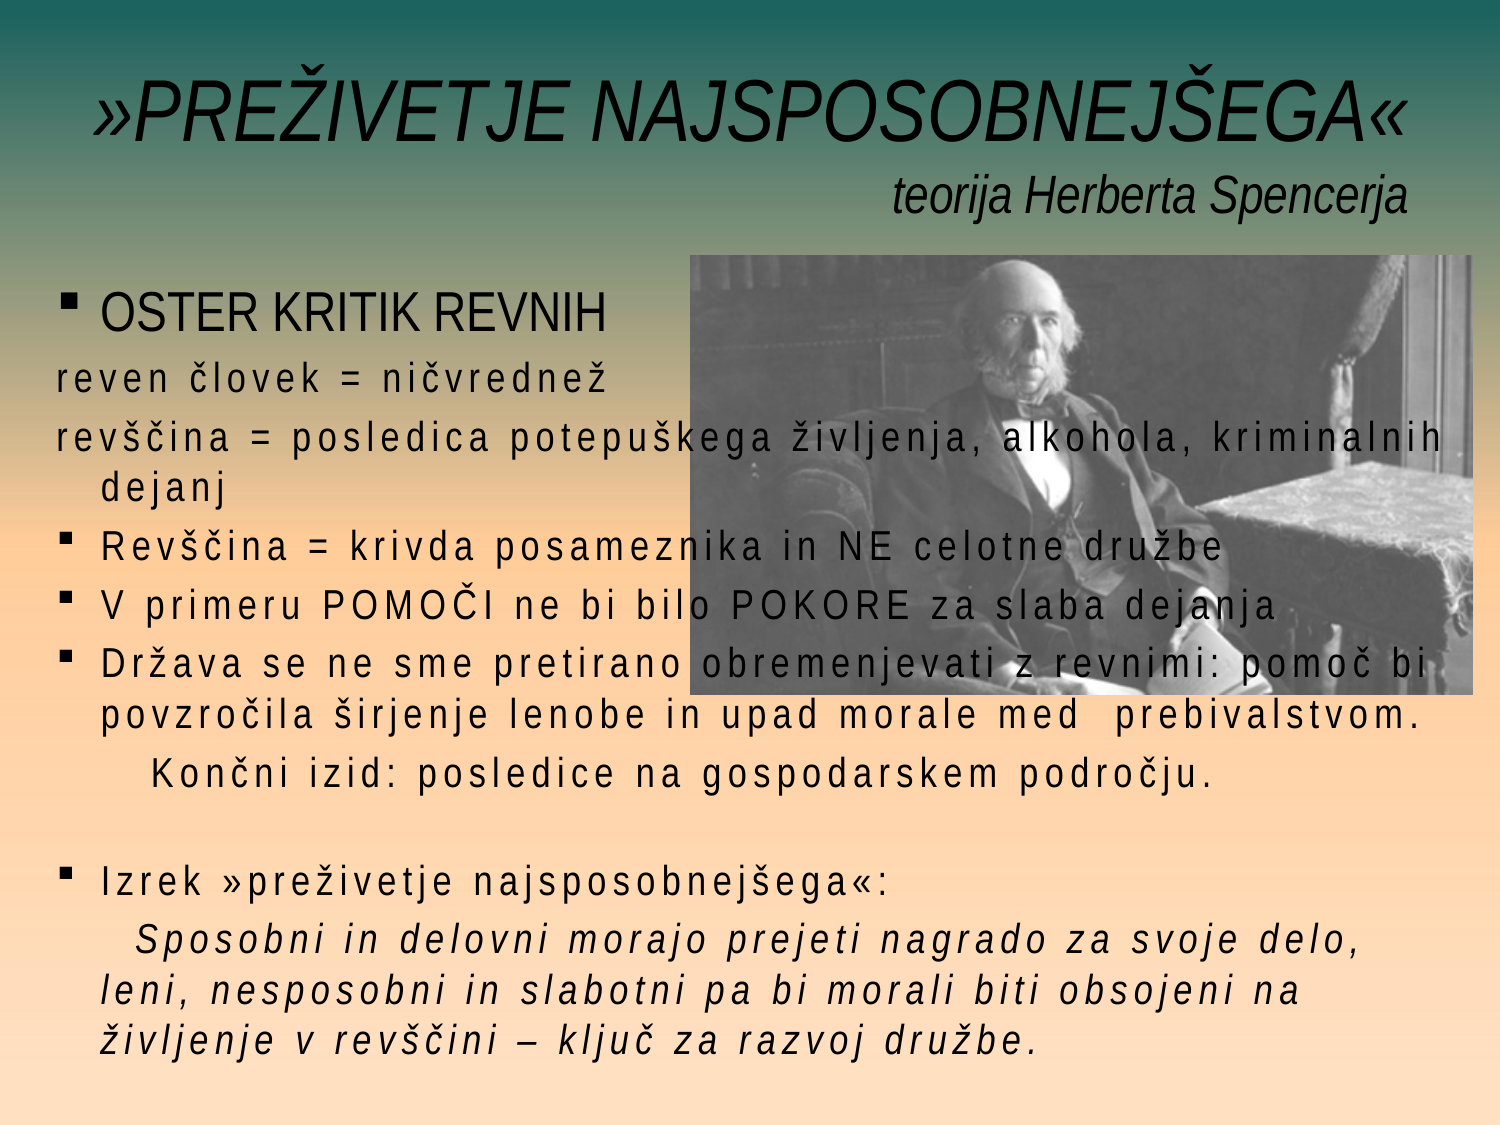

# »PREŽIVETJE NAJSPOSOBNEJŠEGA« teorija Herberta Spencerja
OSTER KRITIK REVNIH
reven človek = ničvrednež
revščina = posledica potepuškega življenja, alkohola, kriminalnih dejanj
Revščina = krivda posameznika in NE celotne družbe
V primeru POMOČI ne bi bilo POKORE za slaba dejanja
Država se ne sme pretirano obremenjevati z revnimi: pomoč bi povzročila širjenje lenobe in upad morale med prebivalstvom.
 Končni izid: posledice na gospodarskem področju.
Izrek »preživetje najsposobnejšega«:
 Sposobni in delovni morajo prejeti nagrado za svoje delo, leni, nesposobni in slabotni pa bi morali biti obsojeni na življenje v revščini – ključ za razvoj družbe.